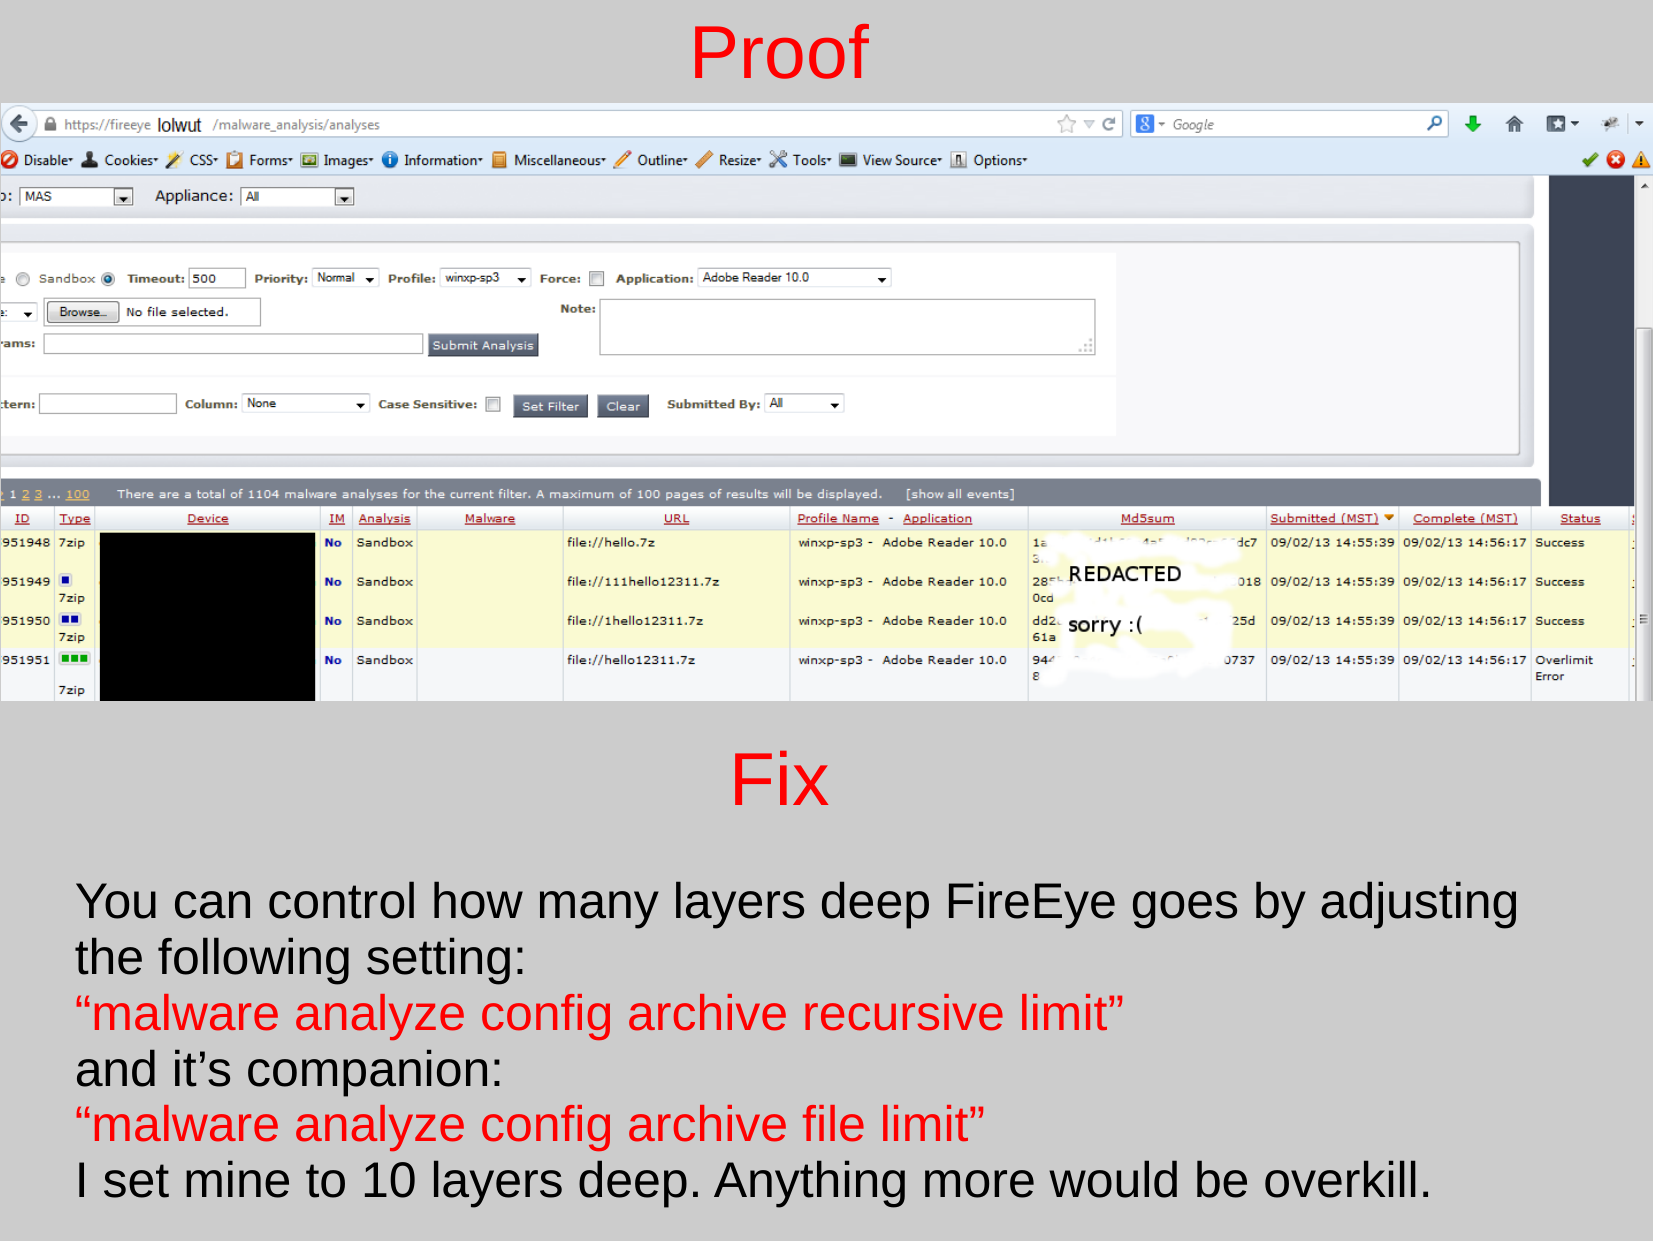

Proof
Fix
You can control how many layers deep FireEye goes by adjusting the following setting:
“malware analyze config archive recursive limit”
and it’s companion:
“malware analyze config archive file limit”
I set mine to 10 layers deep. Anything more would be overkill.